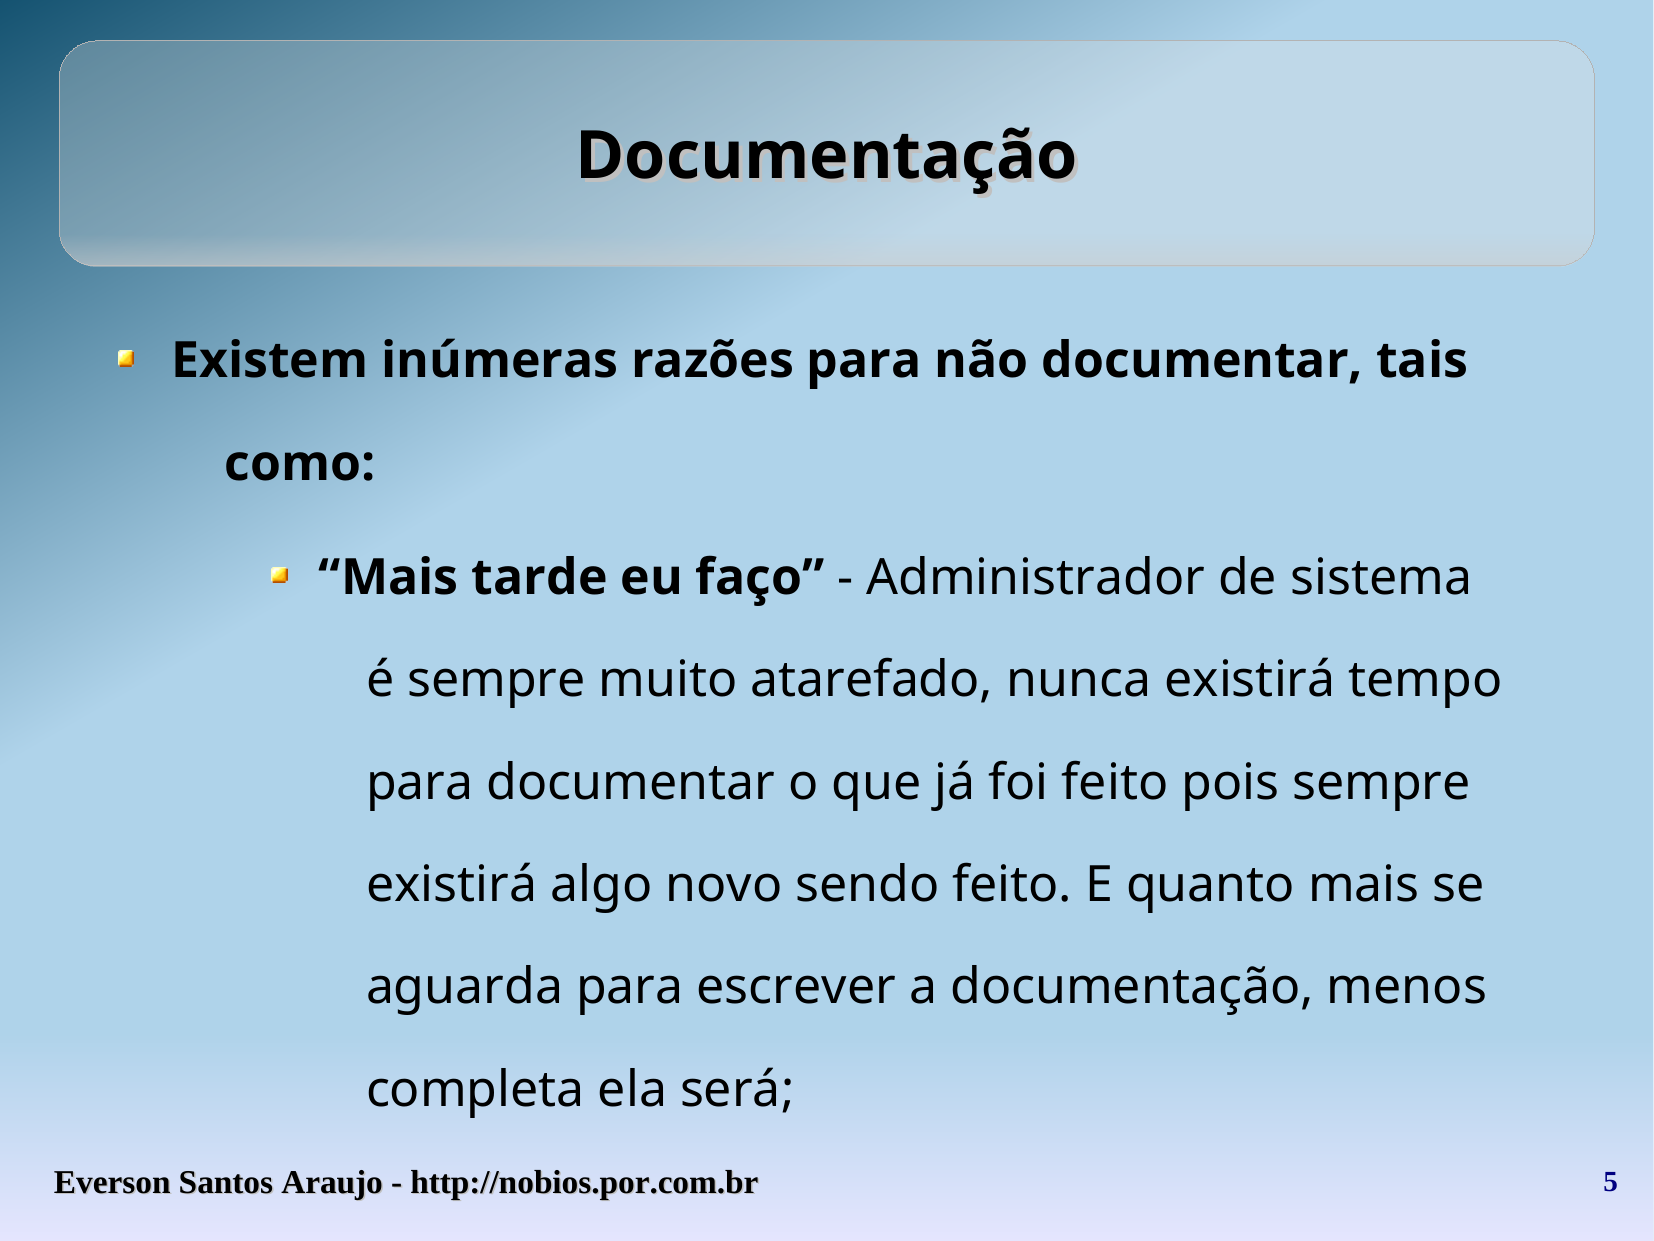

# Documentação
Existem inúmeras razões para não documentar, tais como:
“Mais tarde eu faço” - Administrador de sistema é sempre muito atarefado, nunca existirá tempo para documentar o que já foi feito pois sempre existirá algo novo sendo feito. E quanto mais se aguarda para escrever a documentação, menos completa ela será;
Everson Santos Araujo - http://nobios.por.com.br
5